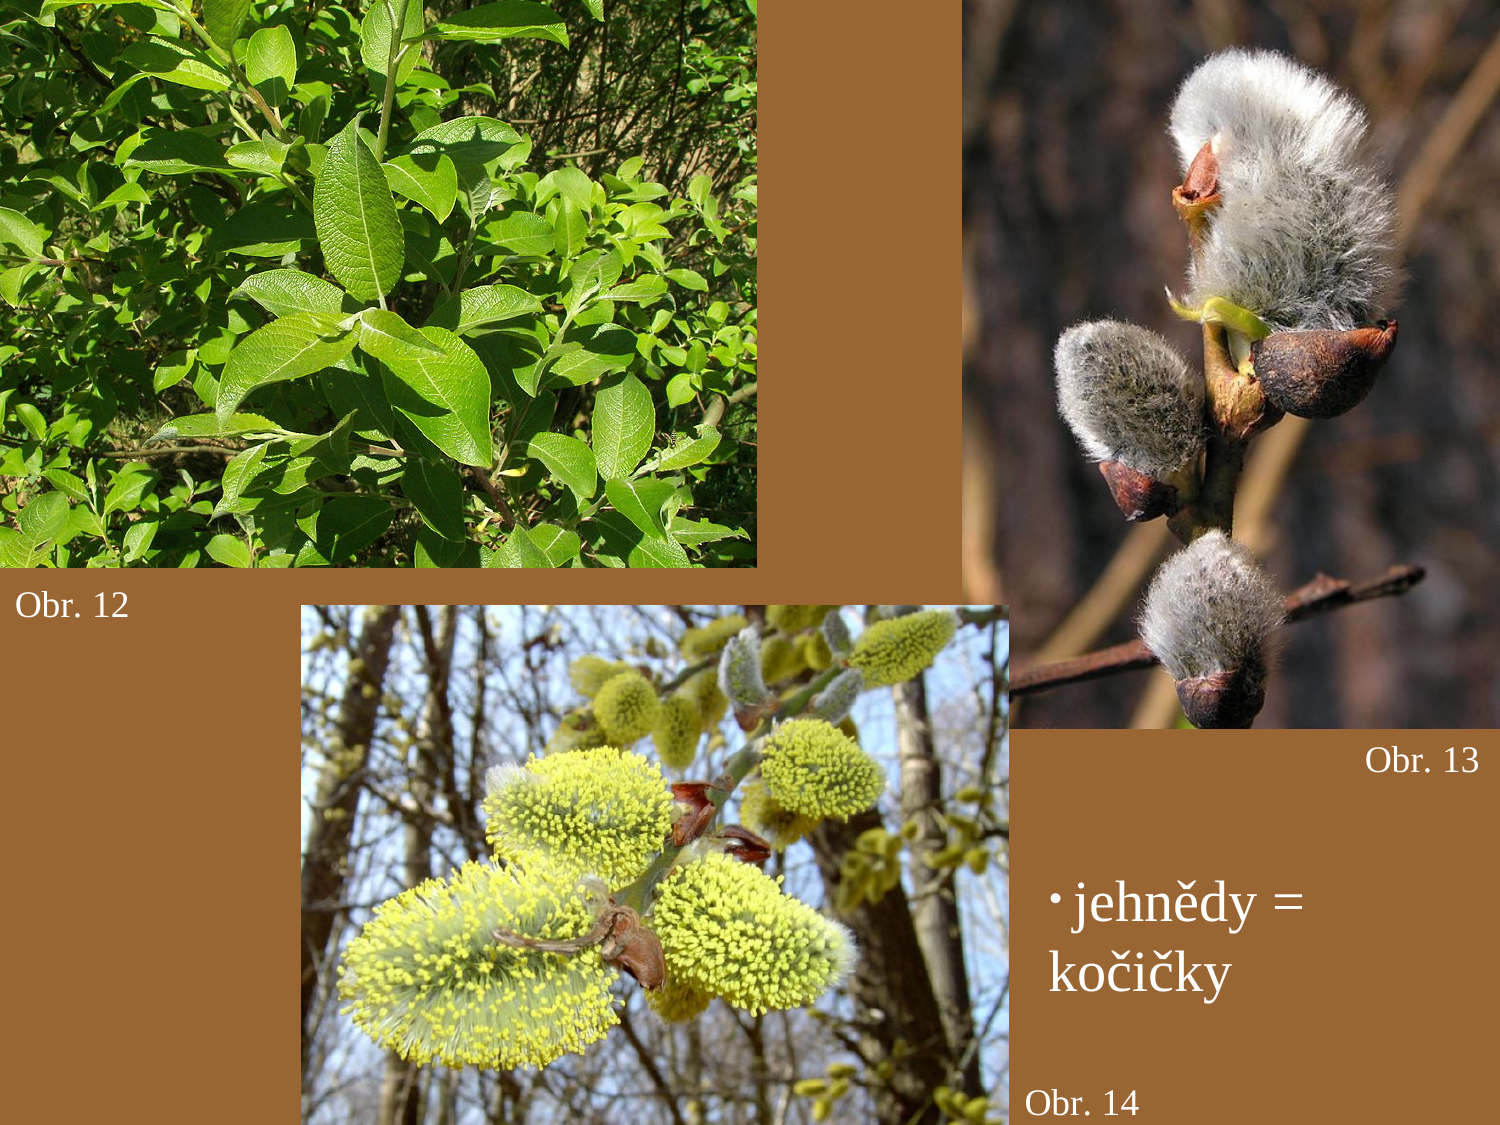

Obr. 12
 Obr. 13
 jehnědy = kočičky
Obr. 14